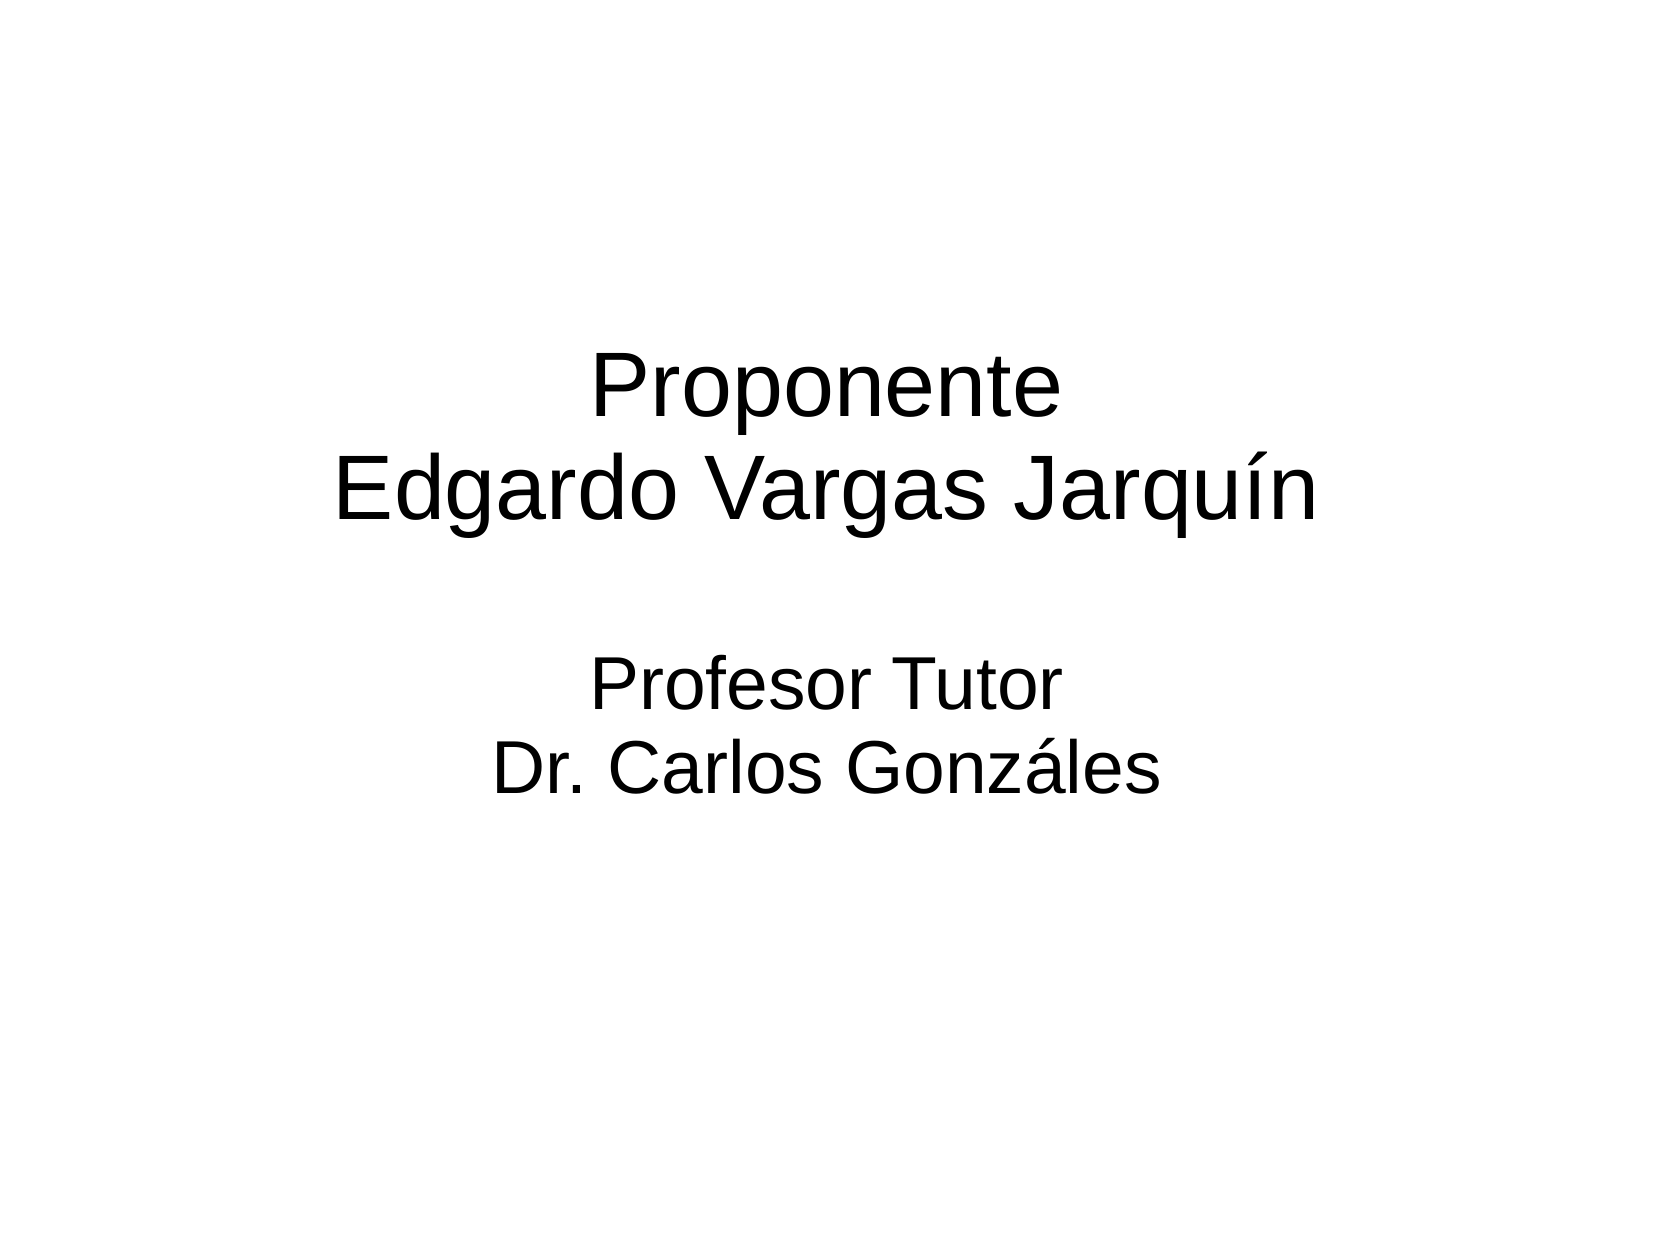

# Proponente Edgardo Vargas Jarquín Profesor Tutor Dr. Carlos Gonzáles